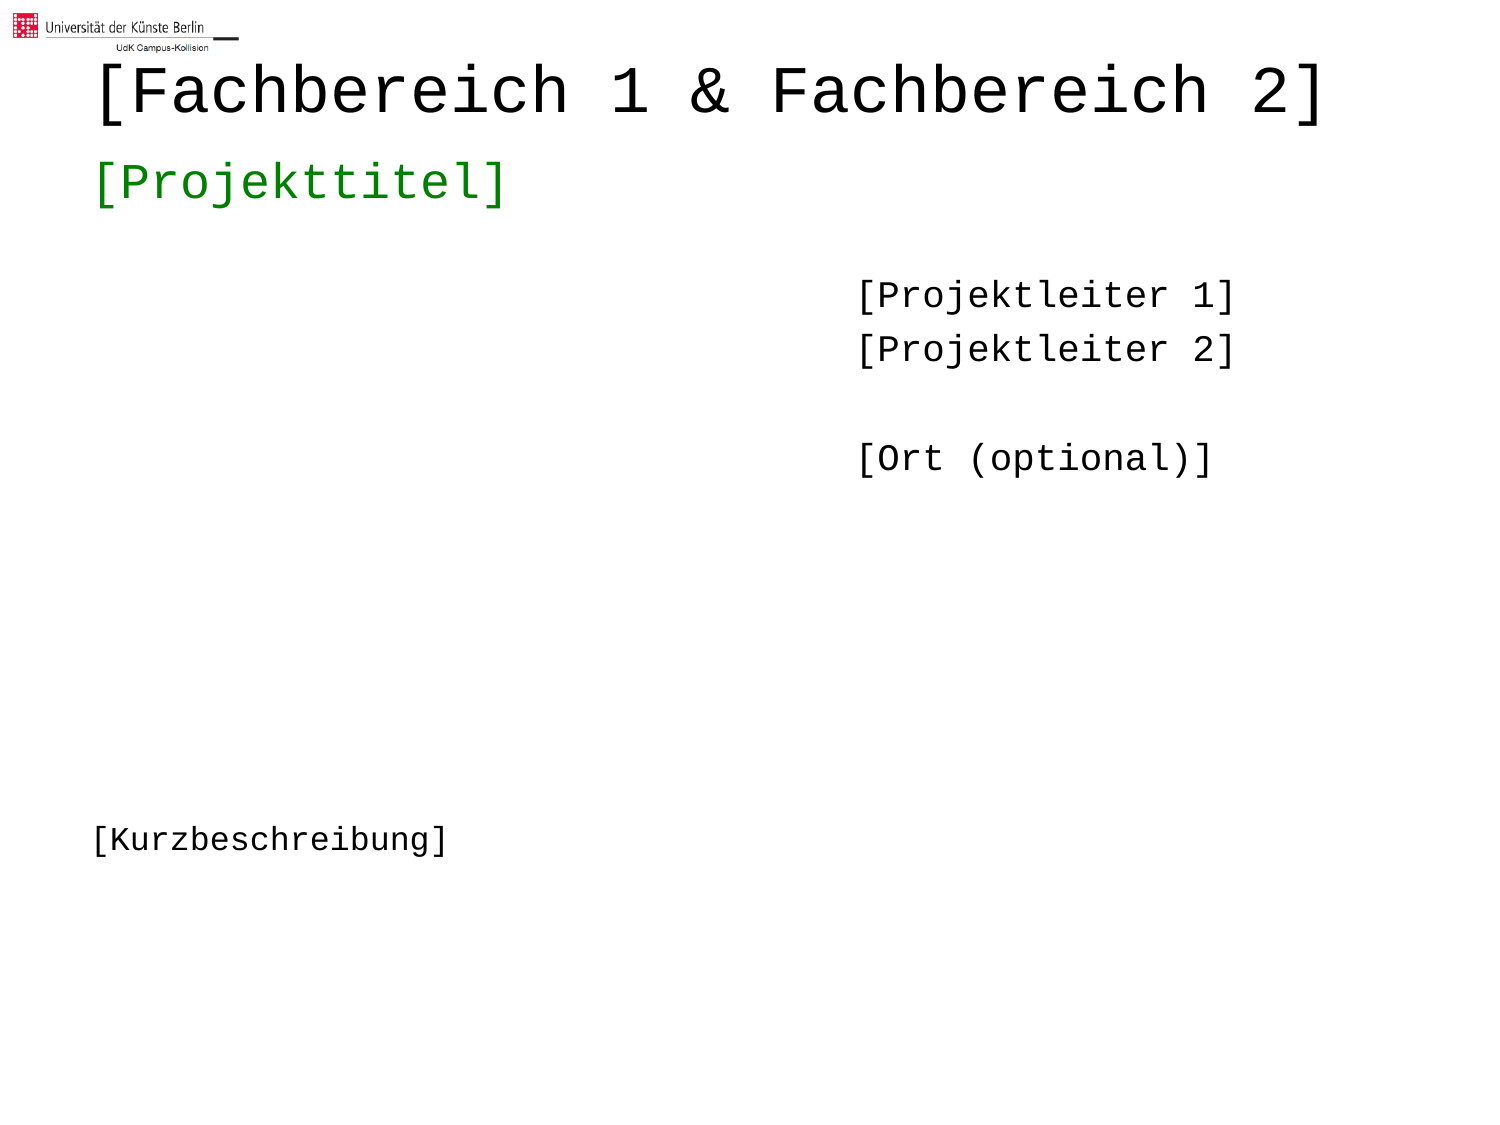

# [Fachbereich 1 & Fachbereich 2]
[Projekttitel]
[Projektleiter 1]
[Projektleiter 2]
[Ort (optional)]
[Kurzbeschreibung]